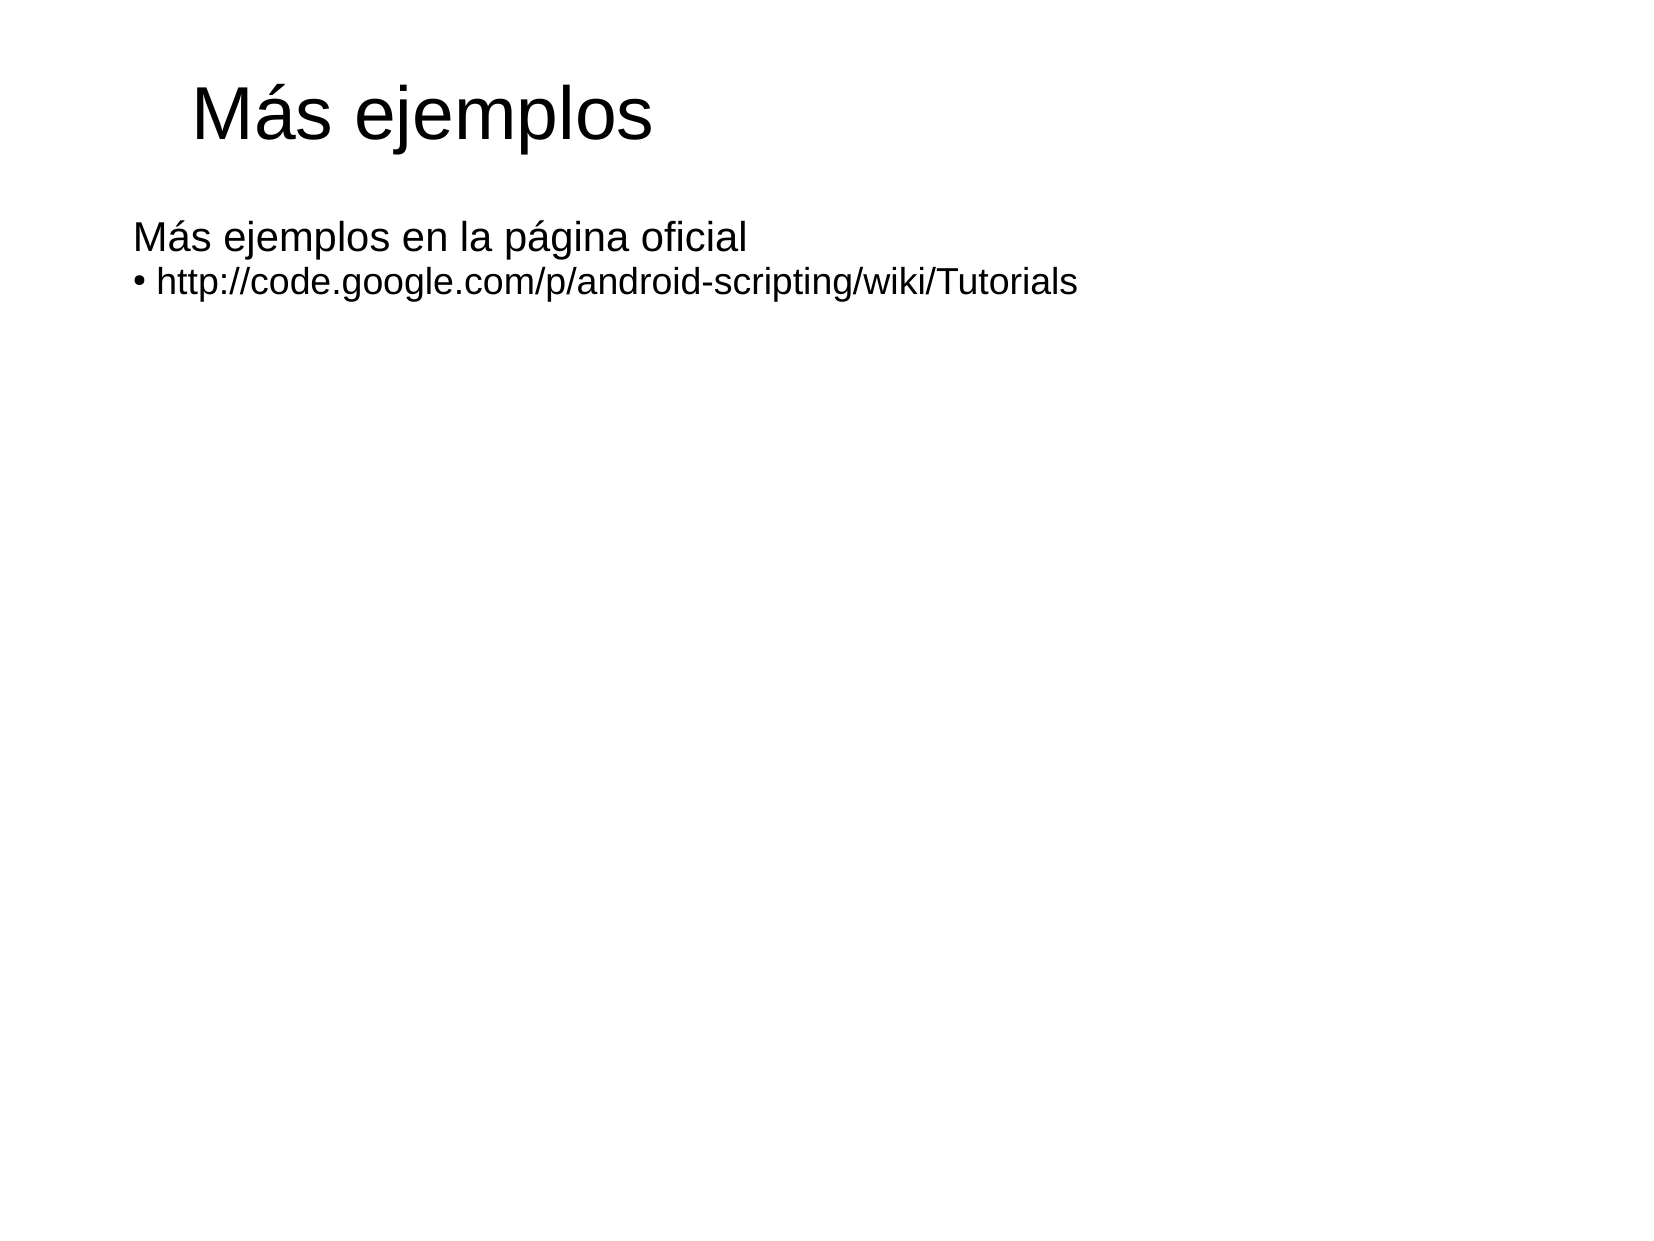

Más ejemplos
Más ejemplos en la página oficial
 http://code.google.com/p/android-scripting/wiki/Tutorials